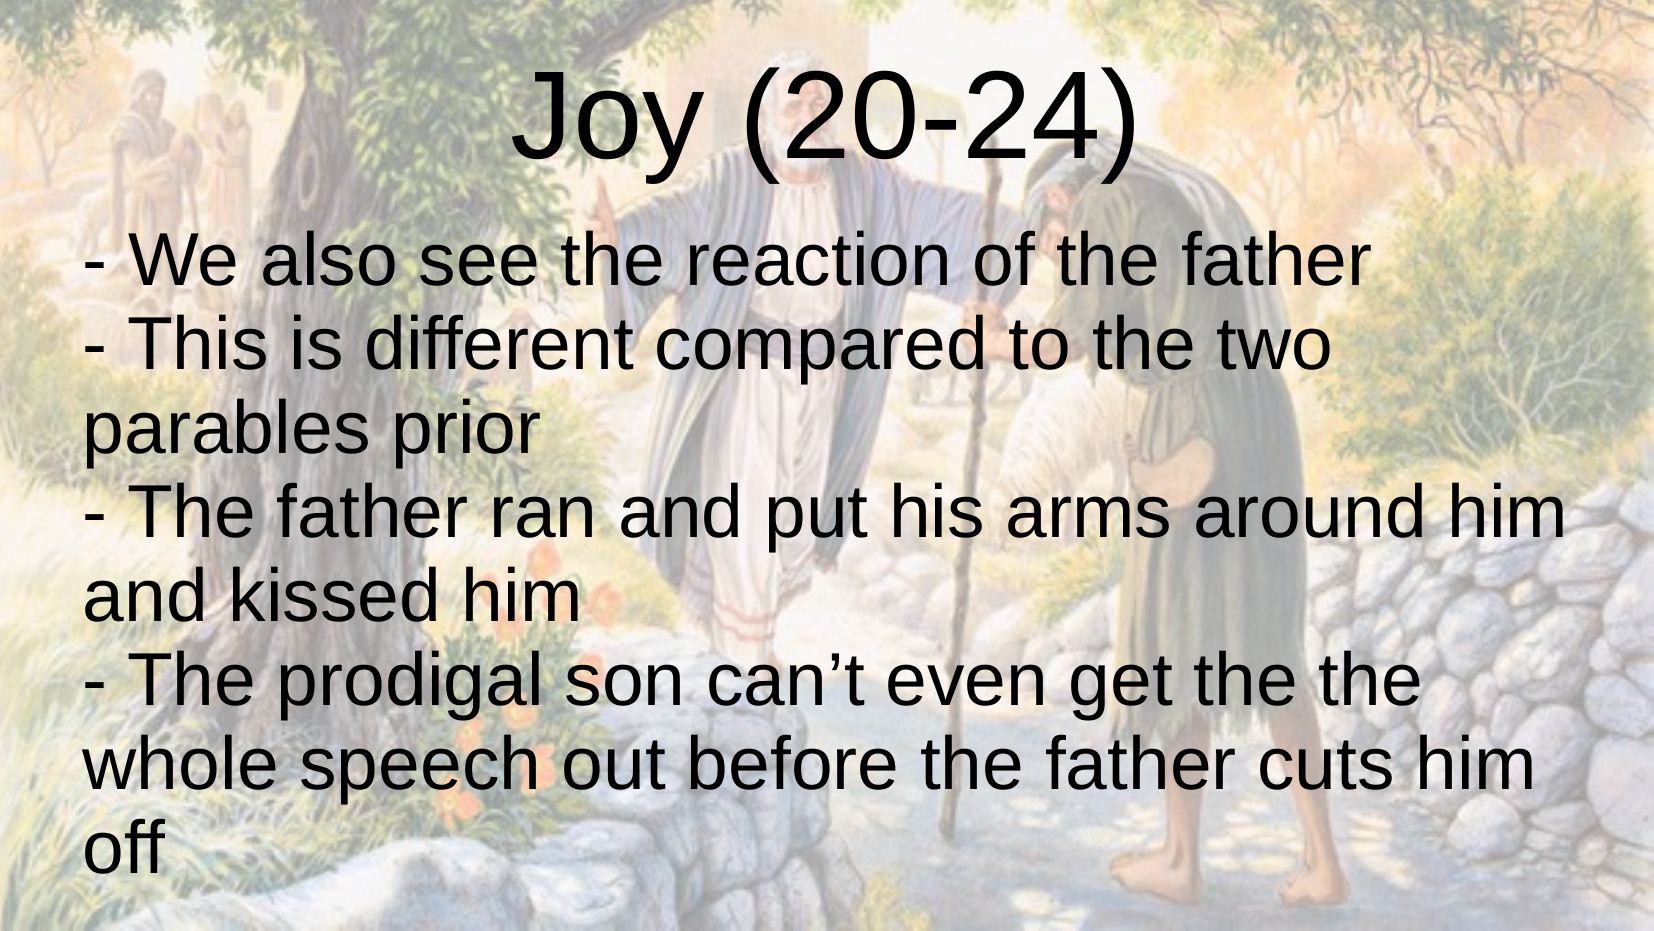

# Joy (20-24)
- We also see the reaction of the father
- This is different compared to the two parables prior
- The father ran and put his arms around him and kissed him
- The prodigal son can’t even get the the whole speech out before the father cuts him off